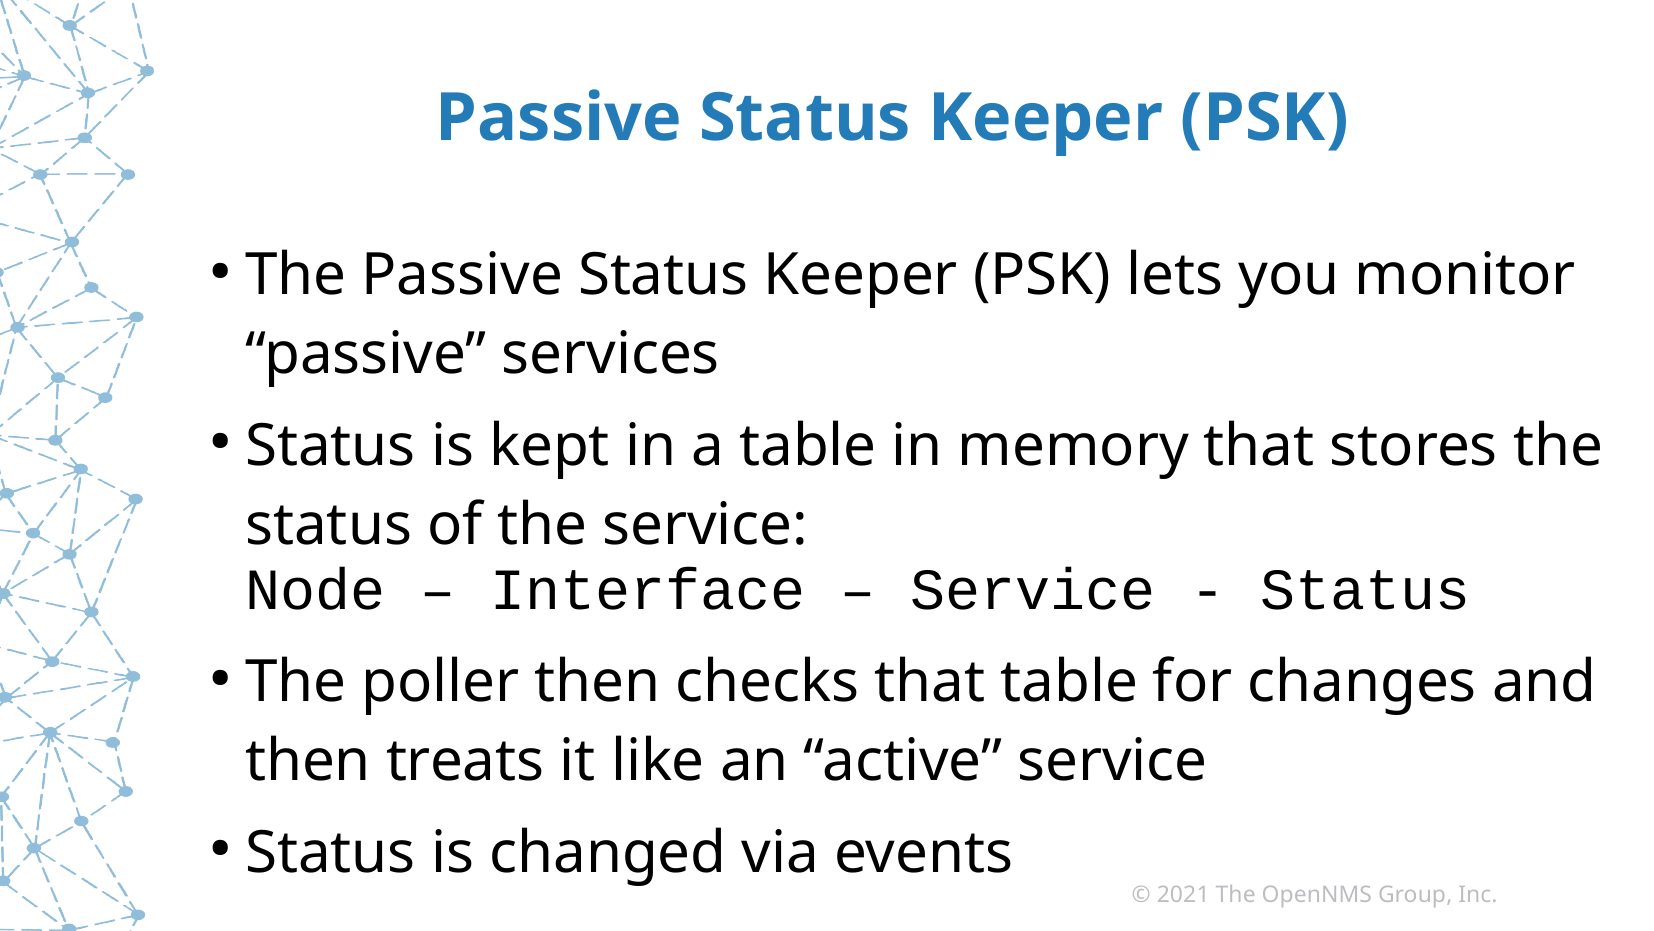

# Passive Status Keeper (PSK)
The Passive Status Keeper (PSK) lets you monitor “passive” services
Status is kept in a table in memory that stores the status of the service:
Node – Interface – Service - Status
The poller then checks that table for changes and then treats it like an “active” service
Status is changed via events